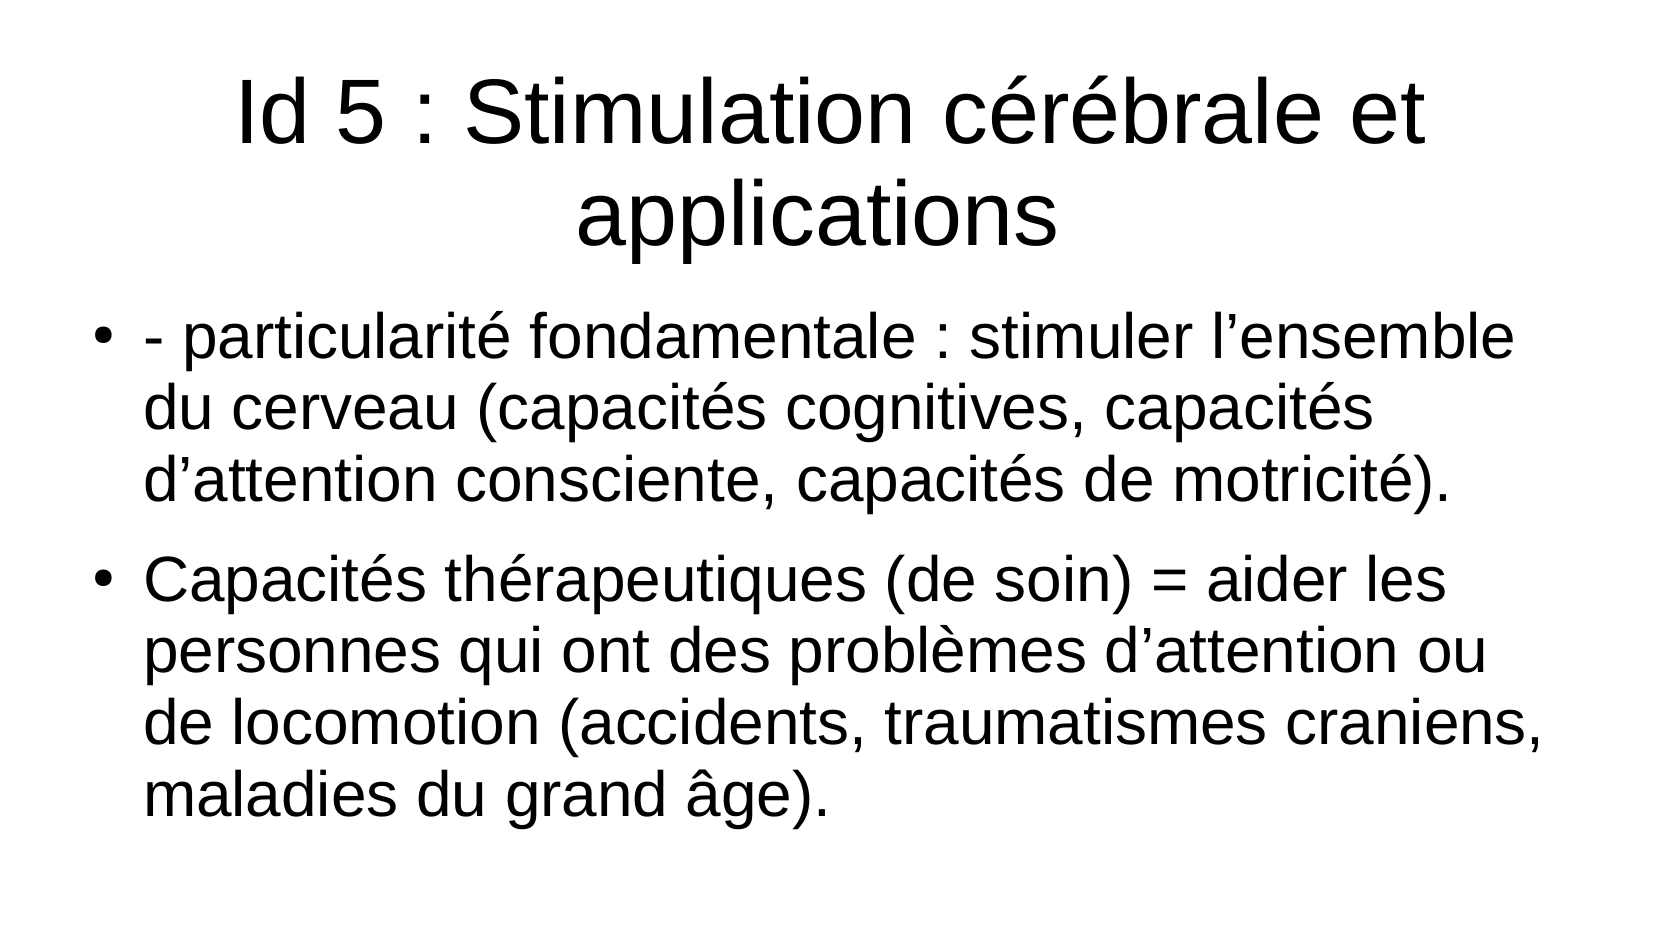

# Id 5 : Stimulation cérébrale et applications
- particularité fondamentale : stimuler l’ensemble du cerveau (capacités cognitives, capacités d’attention consciente, capacités de motricité).
Capacités thérapeutiques (de soin) = aider les personnes qui ont des problèmes d’attention ou de locomotion (accidents, traumatismes craniens, maladies du grand âge).